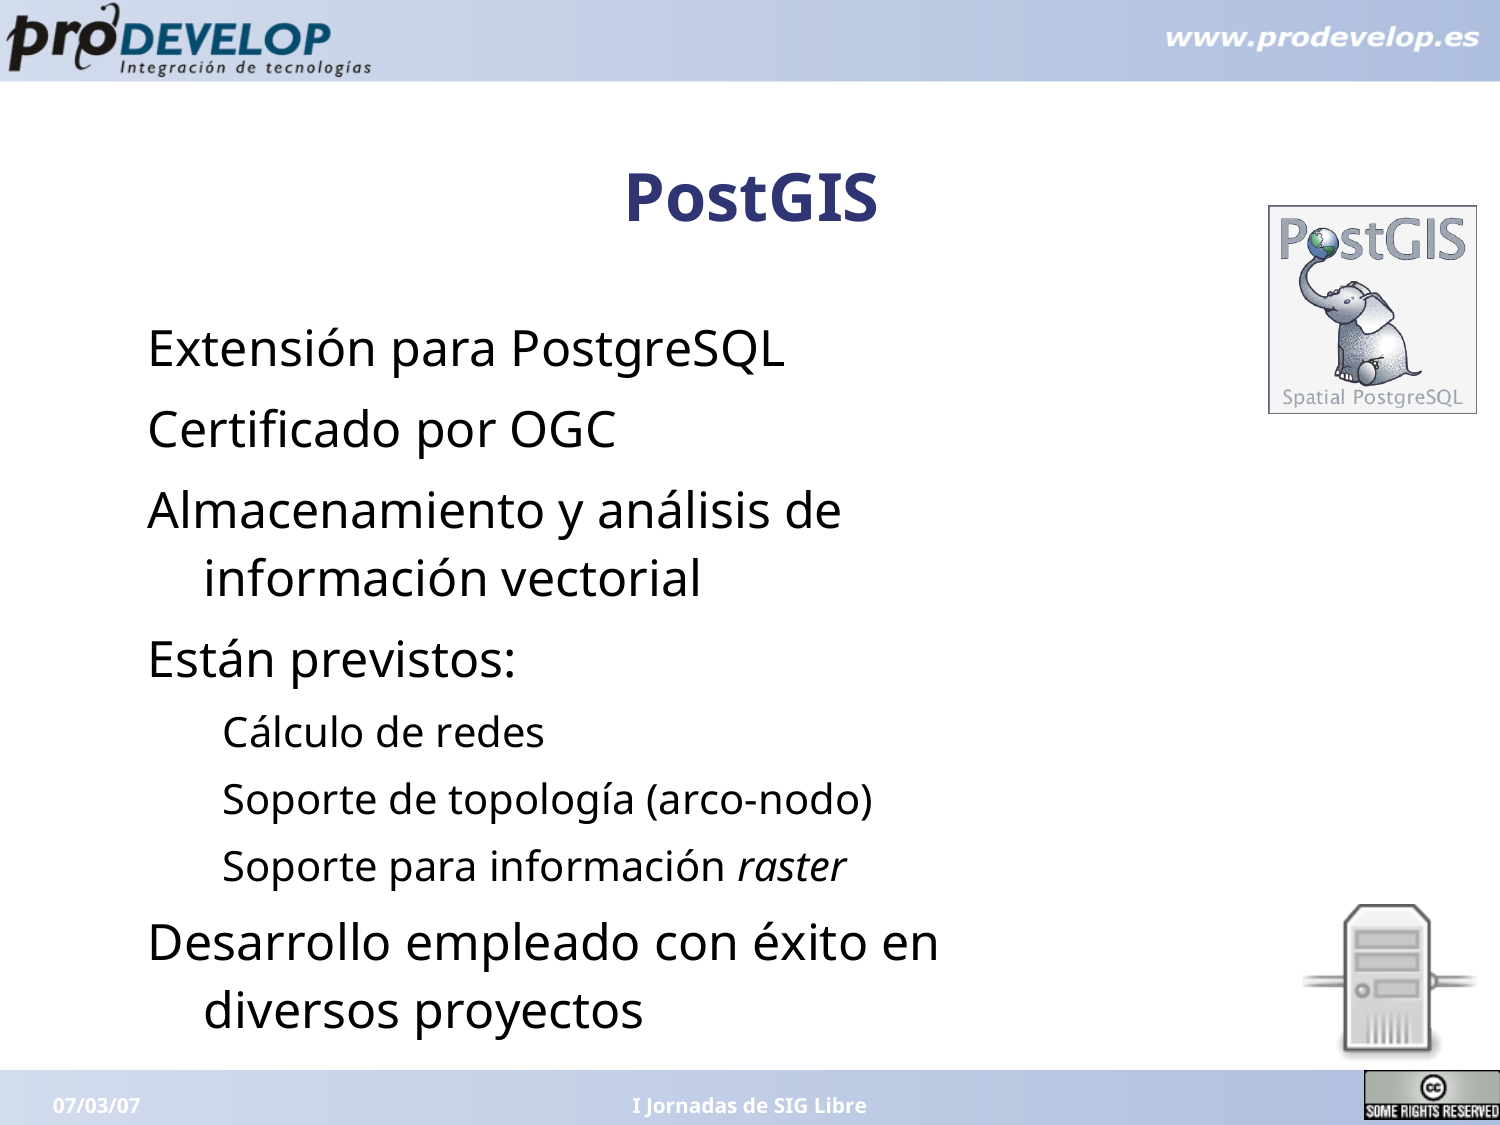

# PostGIS
Extensión para PostgreSQL
Certificado por OGC
Almacenamiento y análisis de
información vectorial
Están previstos:
Cálculo de redes
Soporte de topología (arco-nodo)
Soporte para información raster
Desarrollo empleado con éxito en
diversos proyectos
25/10/2006
10
Plan Difusión Interna gvSIG v. 2.0